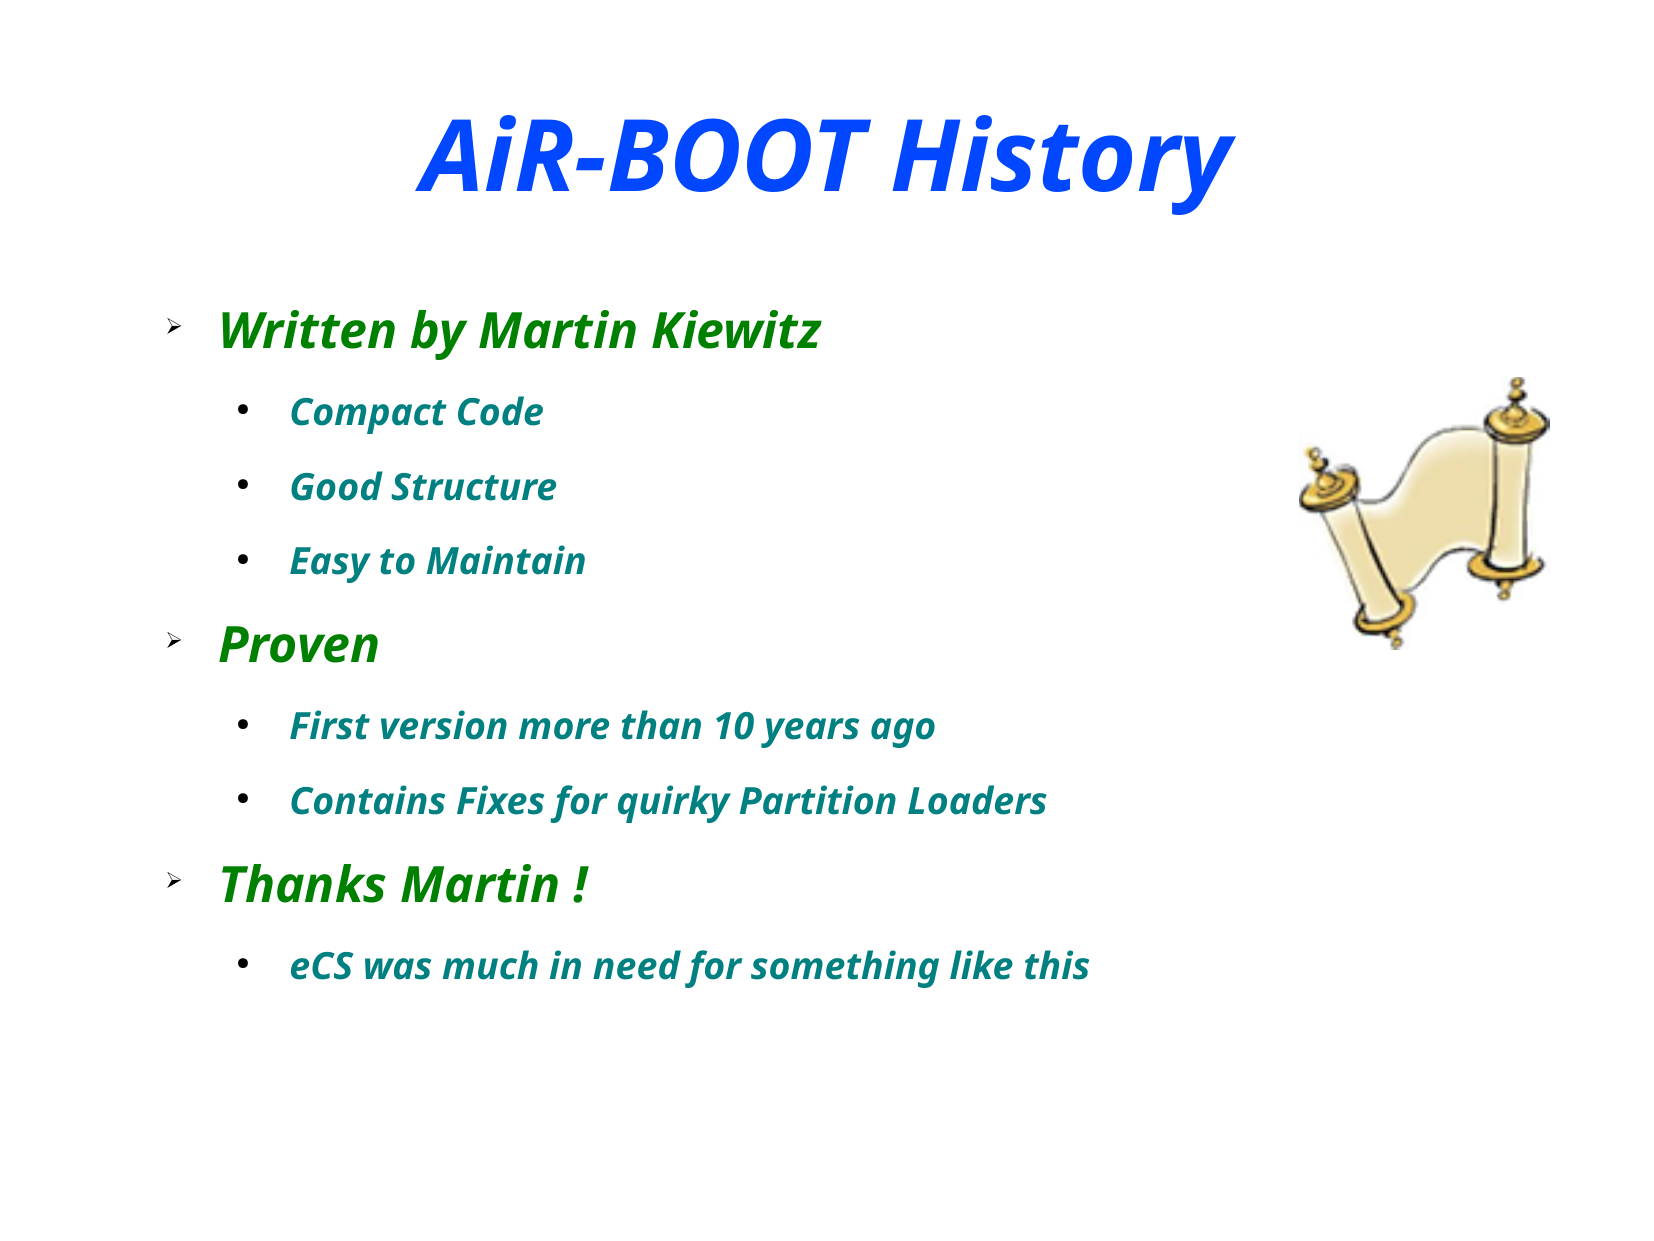

# AiR-BOOT History
Written by Martin Kiewitz
Compact Code
Good Structure
Easy to Maintain
Proven
First version more than 10 years ago
Contains Fixes for quirky Partition Loaders
Thanks Martin !
eCS was much in need for something like this